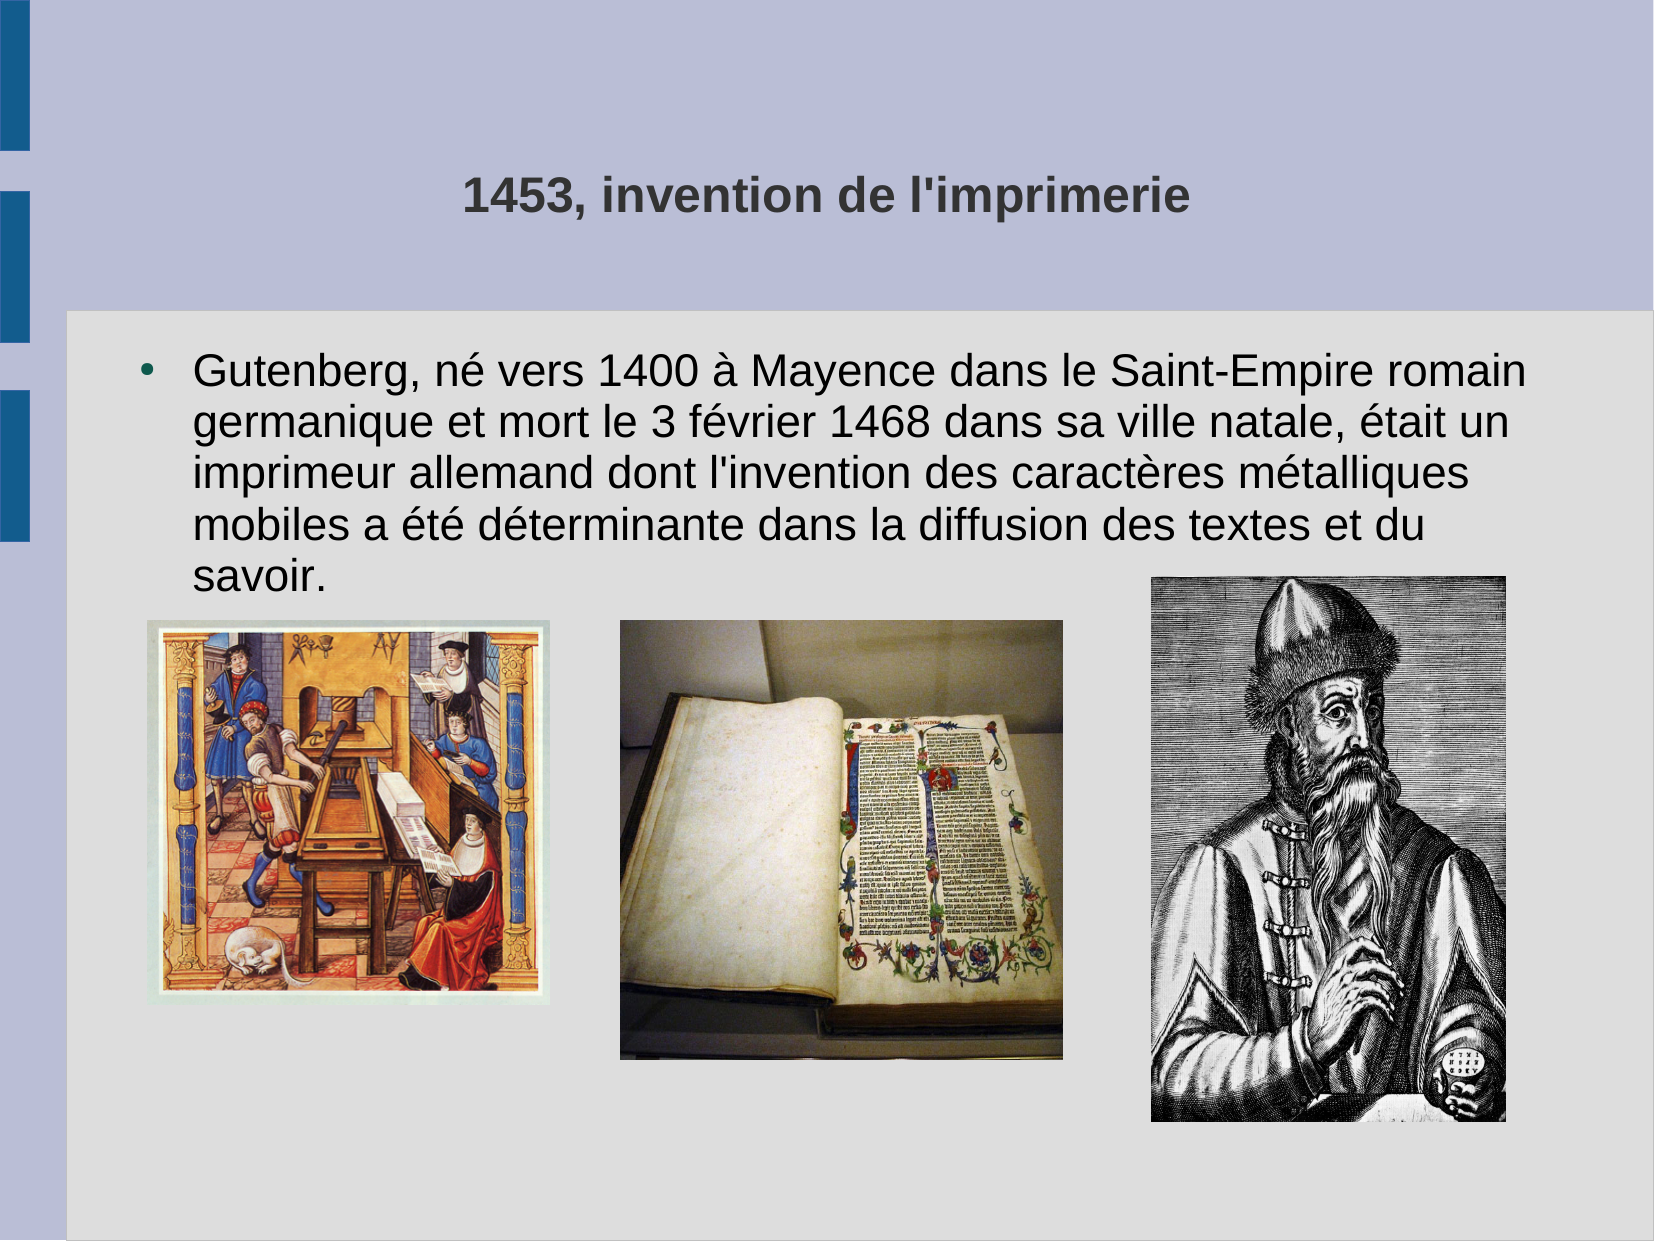

# 1453, invention de l'imprimerie
Gutenberg, né vers 1400 à Mayence dans le Saint-Empire romain germanique et mort le 3 février 1468 dans sa ville natale, était un imprimeur allemand dont l'invention des caractères métalliques mobiles a été déterminante dans la diffusion des textes et du savoir.